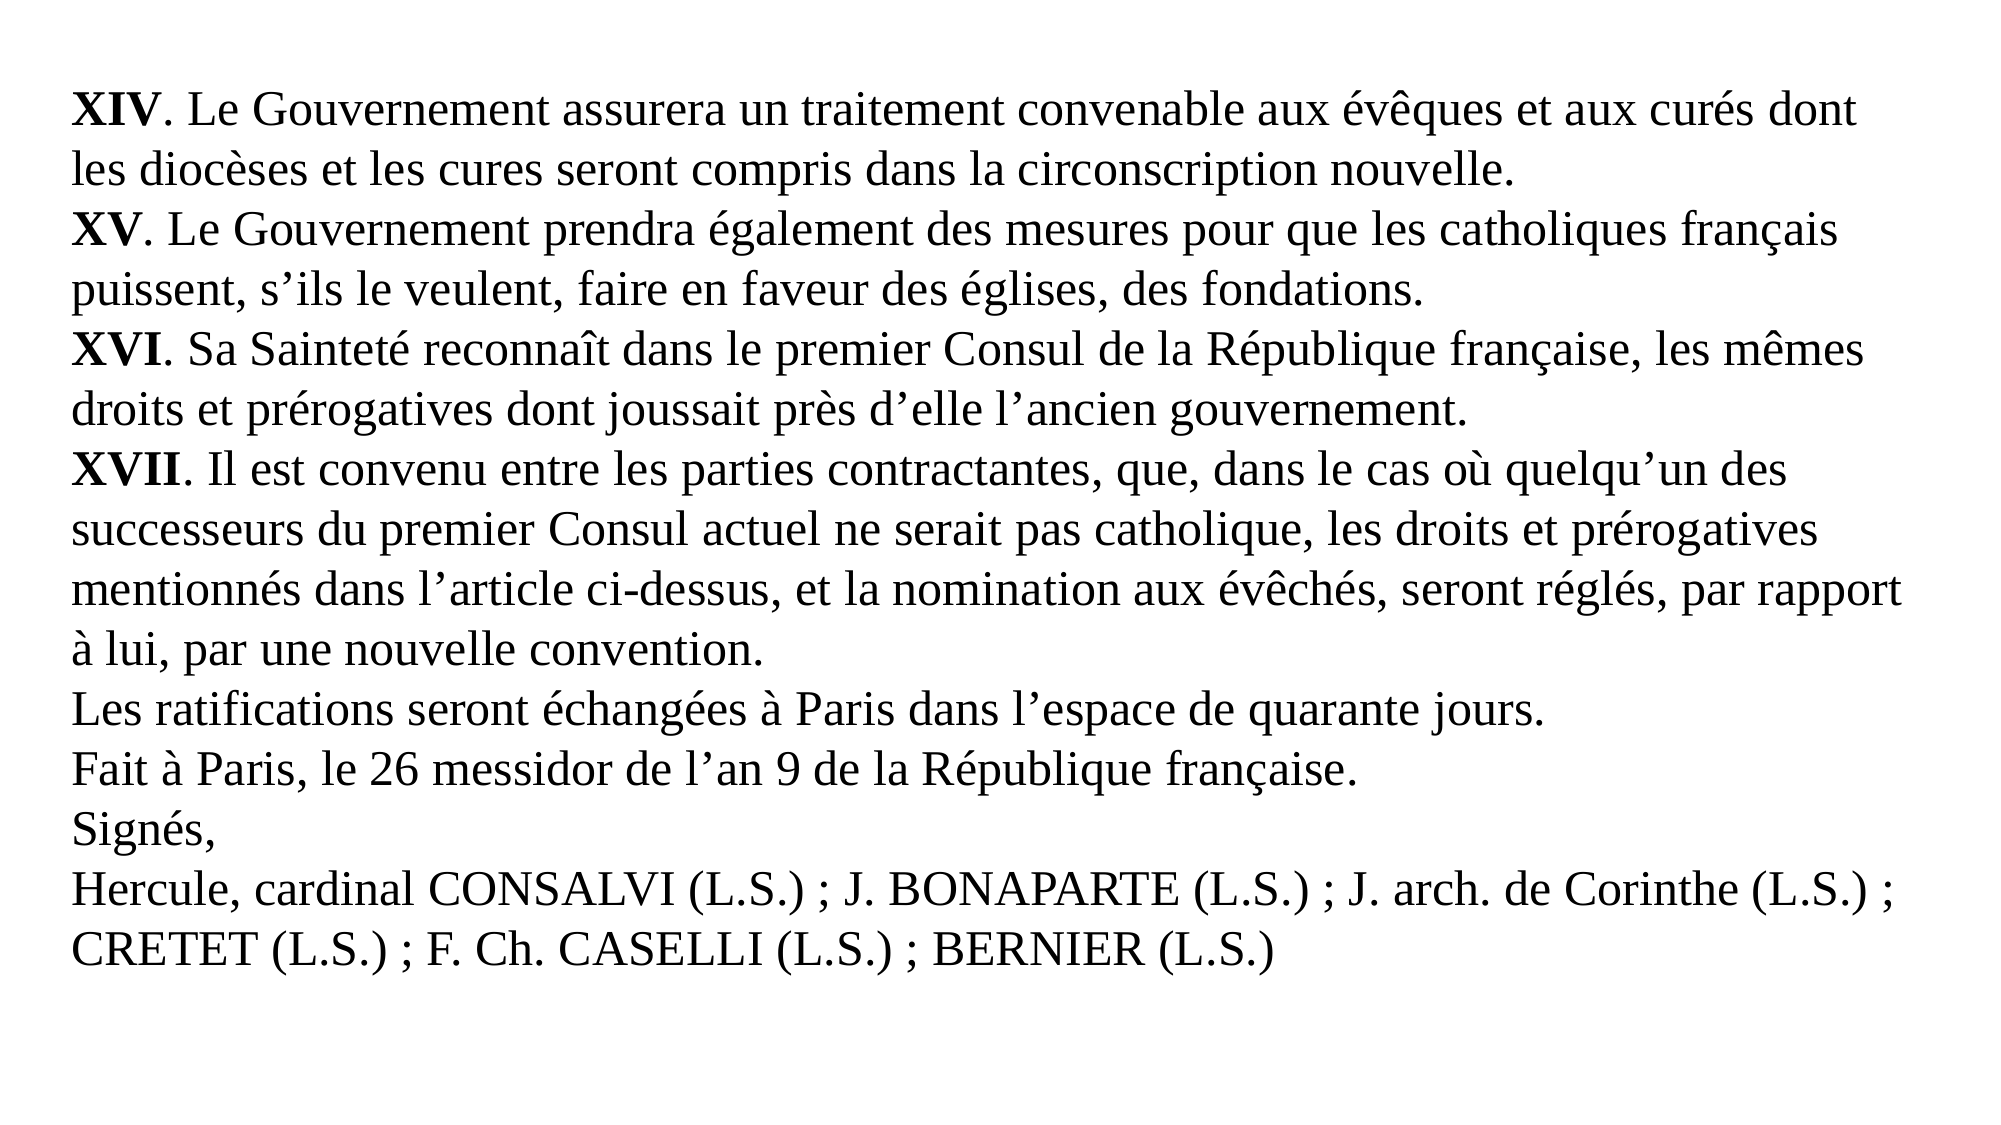

XIV. Le Gouvernement assurera un traitement convenable aux évêques et aux curés dont les diocèses et les cures seront compris dans la circonscription nouvelle.
XV. Le Gouvernement prendra également des mesures pour que les catholiques français puissent, s’ils le veulent, faire en faveur des églises, des fondations.
XVI. Sa Sainteté reconnaît dans le premier Consul de la République française, les mêmes droits et prérogatives dont joussait près d’elle l’ancien gouvernement.
XVII. Il est convenu entre les parties contractantes, que, dans le cas où quelqu’un des successeurs du premier Consul actuel ne serait pas catholique, les droits et prérogatives mentionnés dans l’article ci-dessus, et la nomination aux évêchés, seront réglés, par rapport à lui, par une nouvelle convention.
Les ratifications seront échangées à Paris dans l’espace de quarante jours.
Fait à Paris, le 26 messidor de l’an 9 de la République française.
Signés,
Hercule, cardinal CONSALVI (L.S.) ; J. BONAPARTE (L.S.) ; J. arch. de Corinthe (L.S.) ; CRETET (L.S.) ; F. Ch. CASELLI (L.S.) ; BERNIER (L.S.)